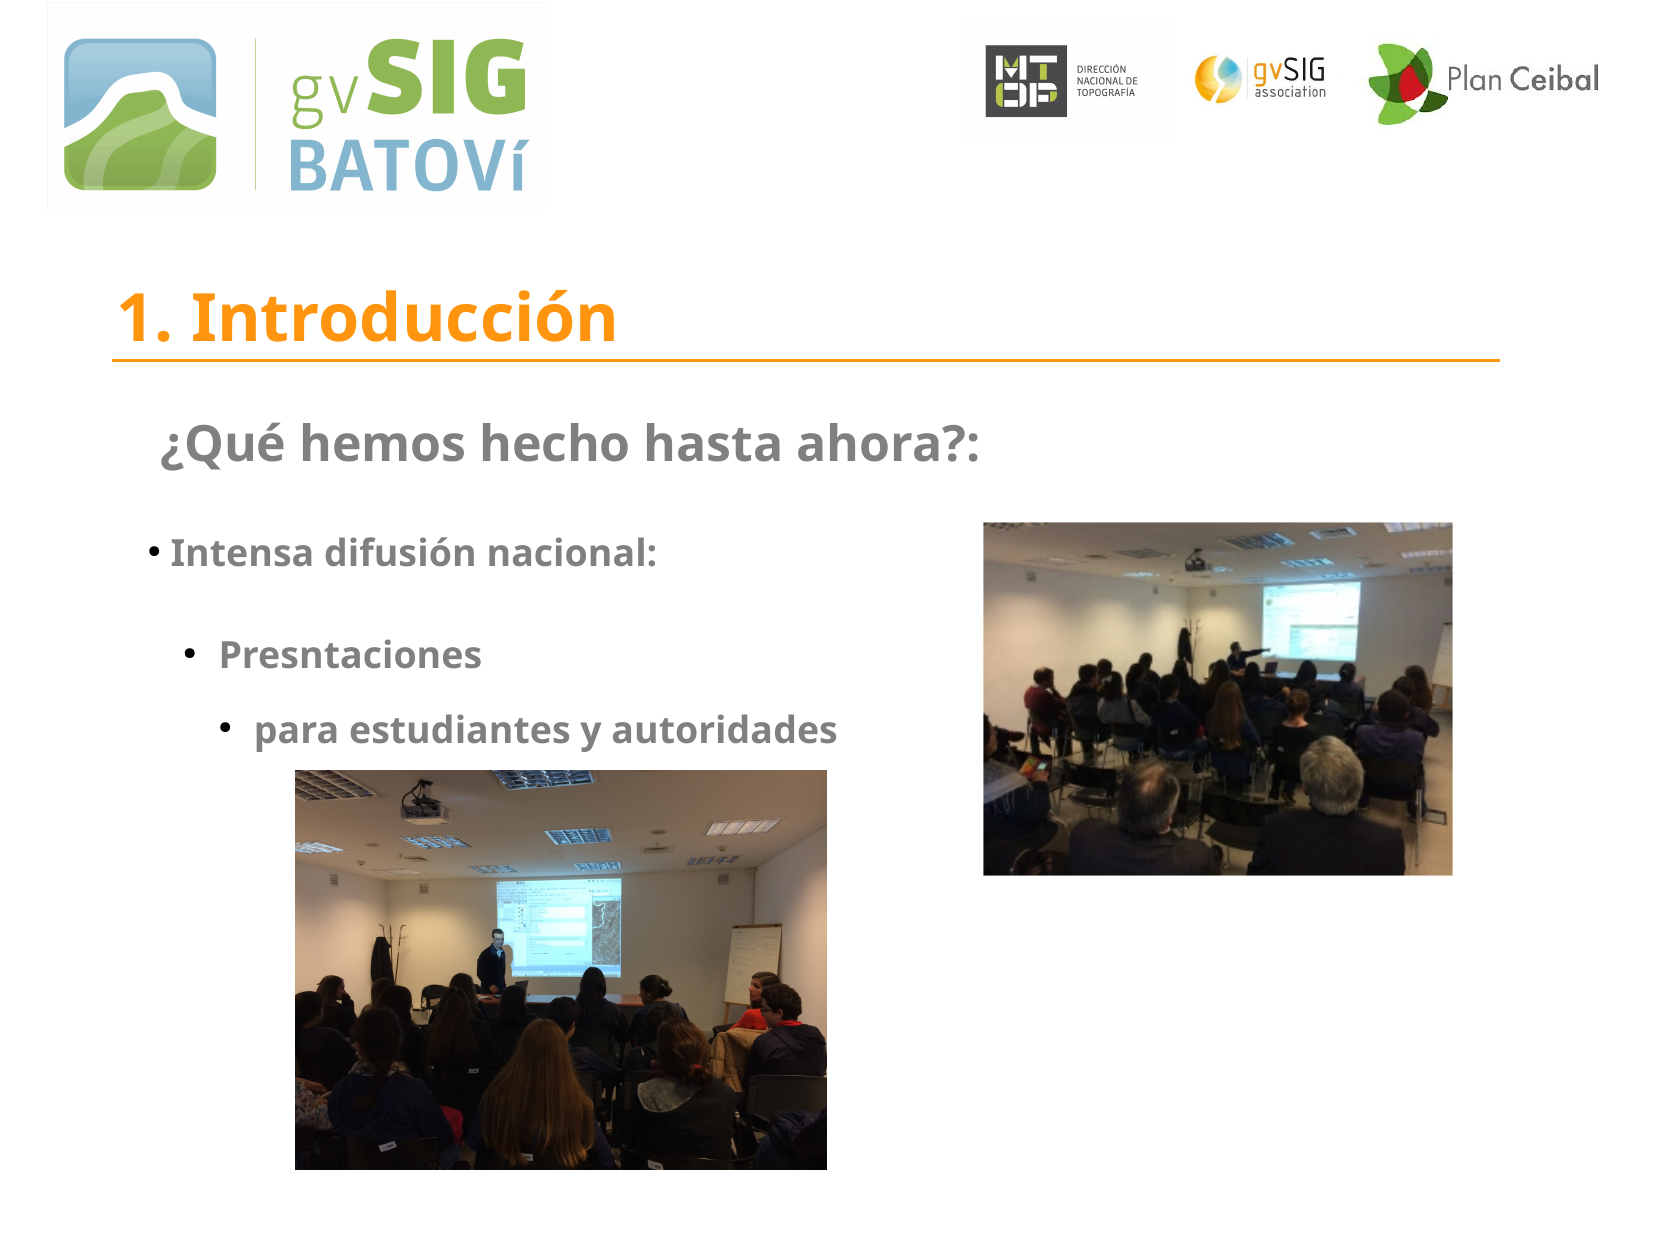

1. Introducción
# ¿Qué hemos hecho hasta ahora?:
 Intensa difusión nacional:
Presntaciones
para estudiantes y autoridades